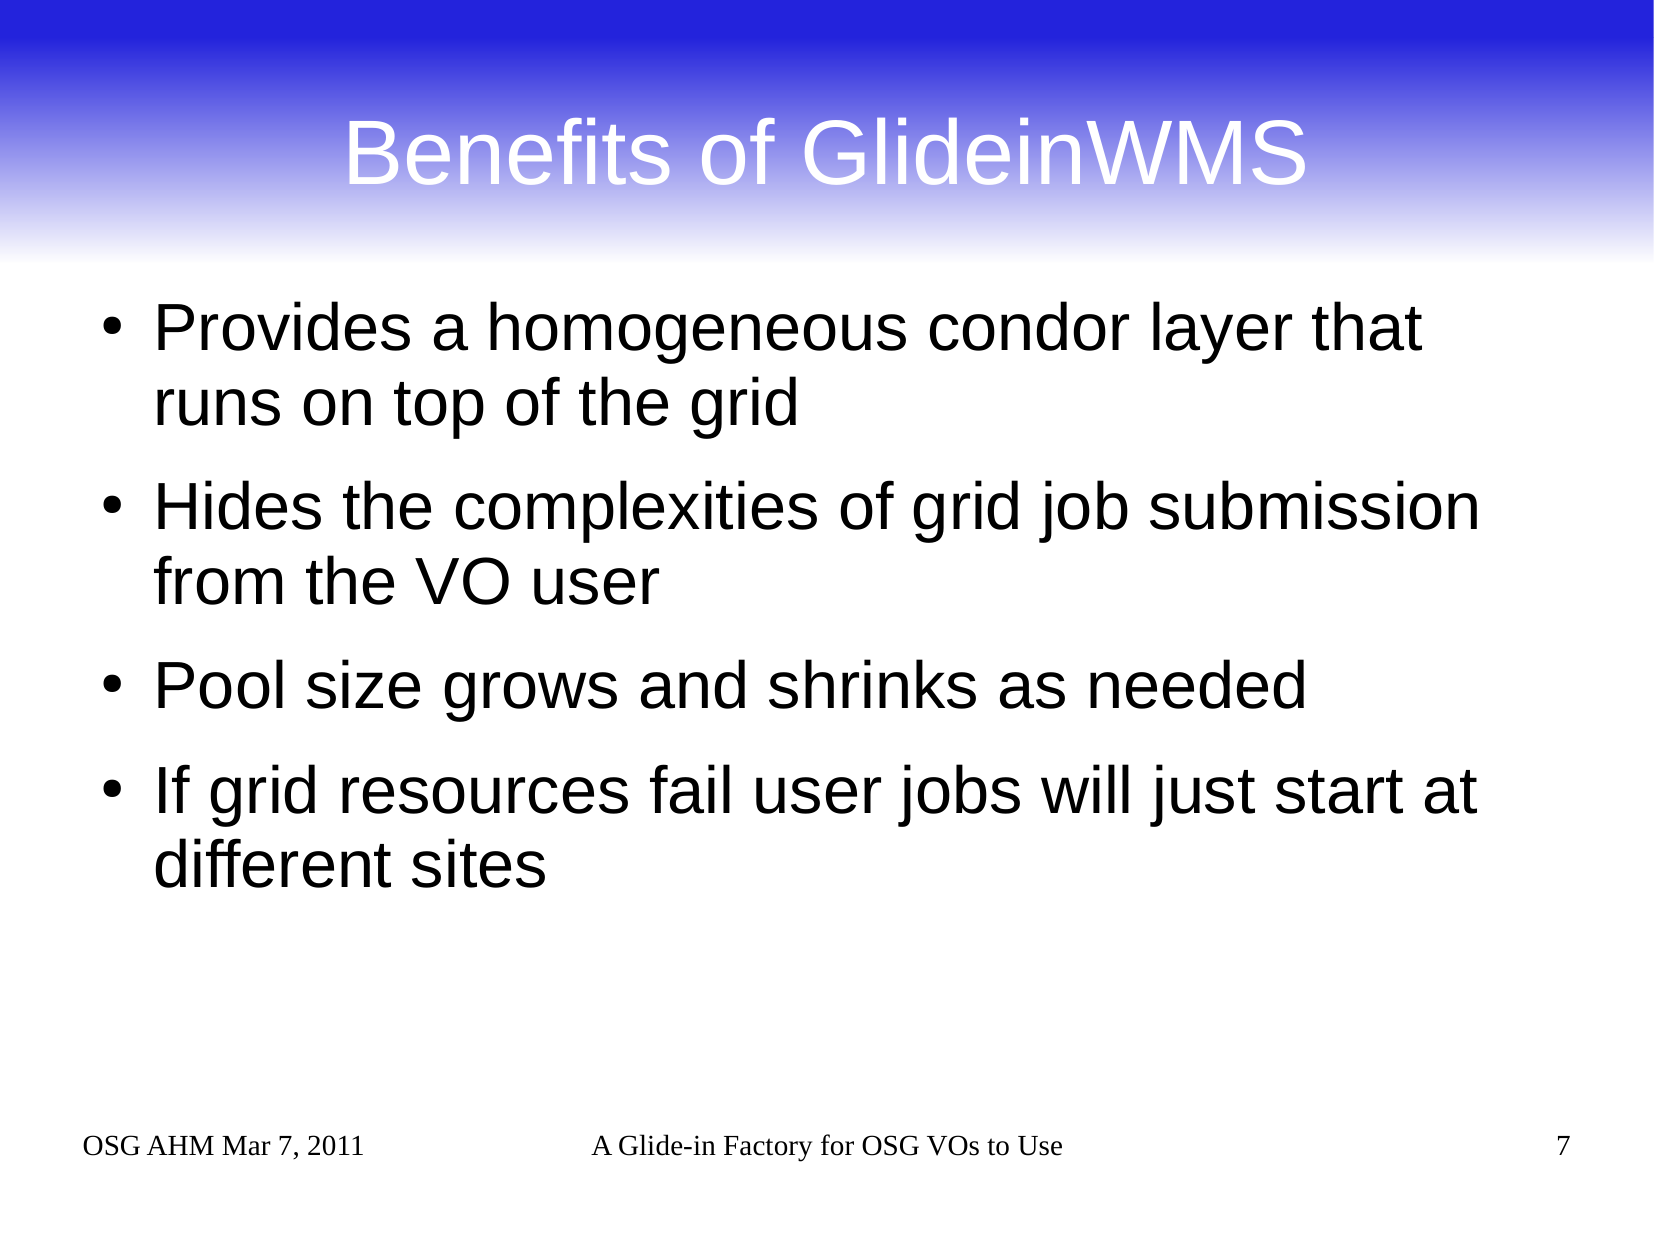

# Benefits of GlideinWMS
Provides a homogeneous condor layer that runs on top of the grid
Hides the complexities of grid job submission from the VO user
Pool size grows and shrinks as needed
If grid resources fail user jobs will just start at different sites
OSG AHM Mar 7, 2011
A Glide-in Factory for OSG VOs to Use
7